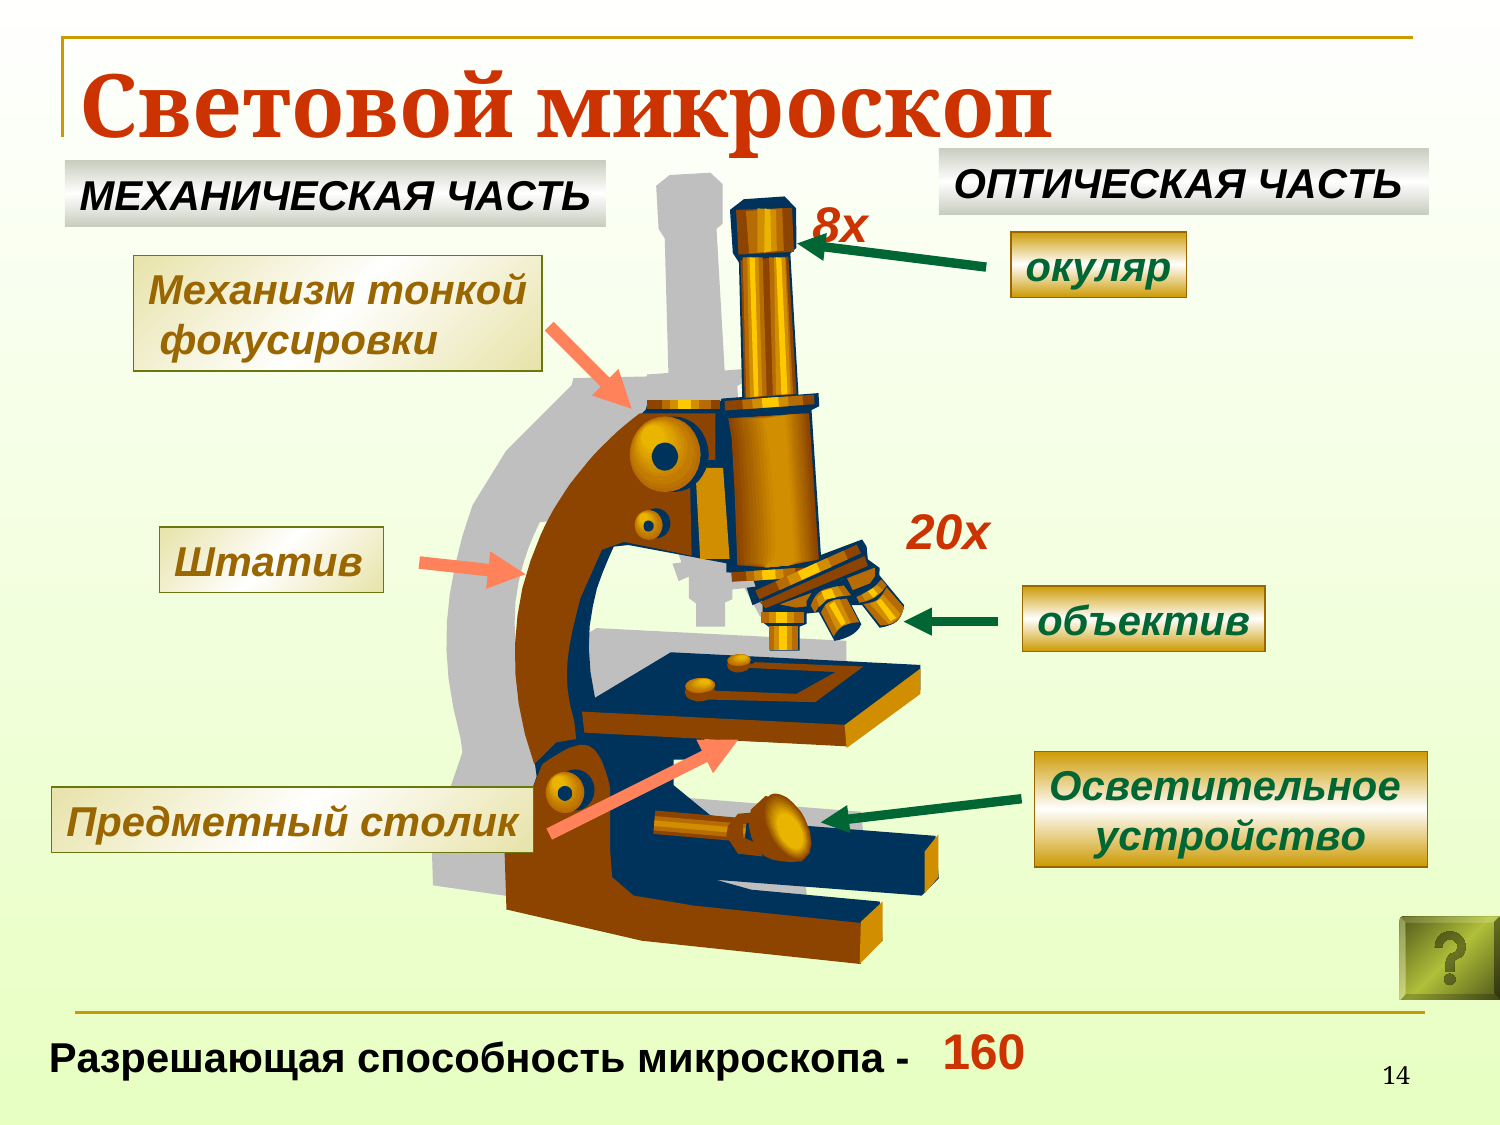

Световой микроскоп
ОПТИЧЕСКАЯ ЧАСТЬ
МЕХАНИЧЕСКАЯ ЧАСТЬ
8х
окуляр
Механизм тонкой
 фокусировки
20х
Штатив
объектив
Осветительное
устройство
Предметный столик
160
Разрешающая способность микроскопа -
14